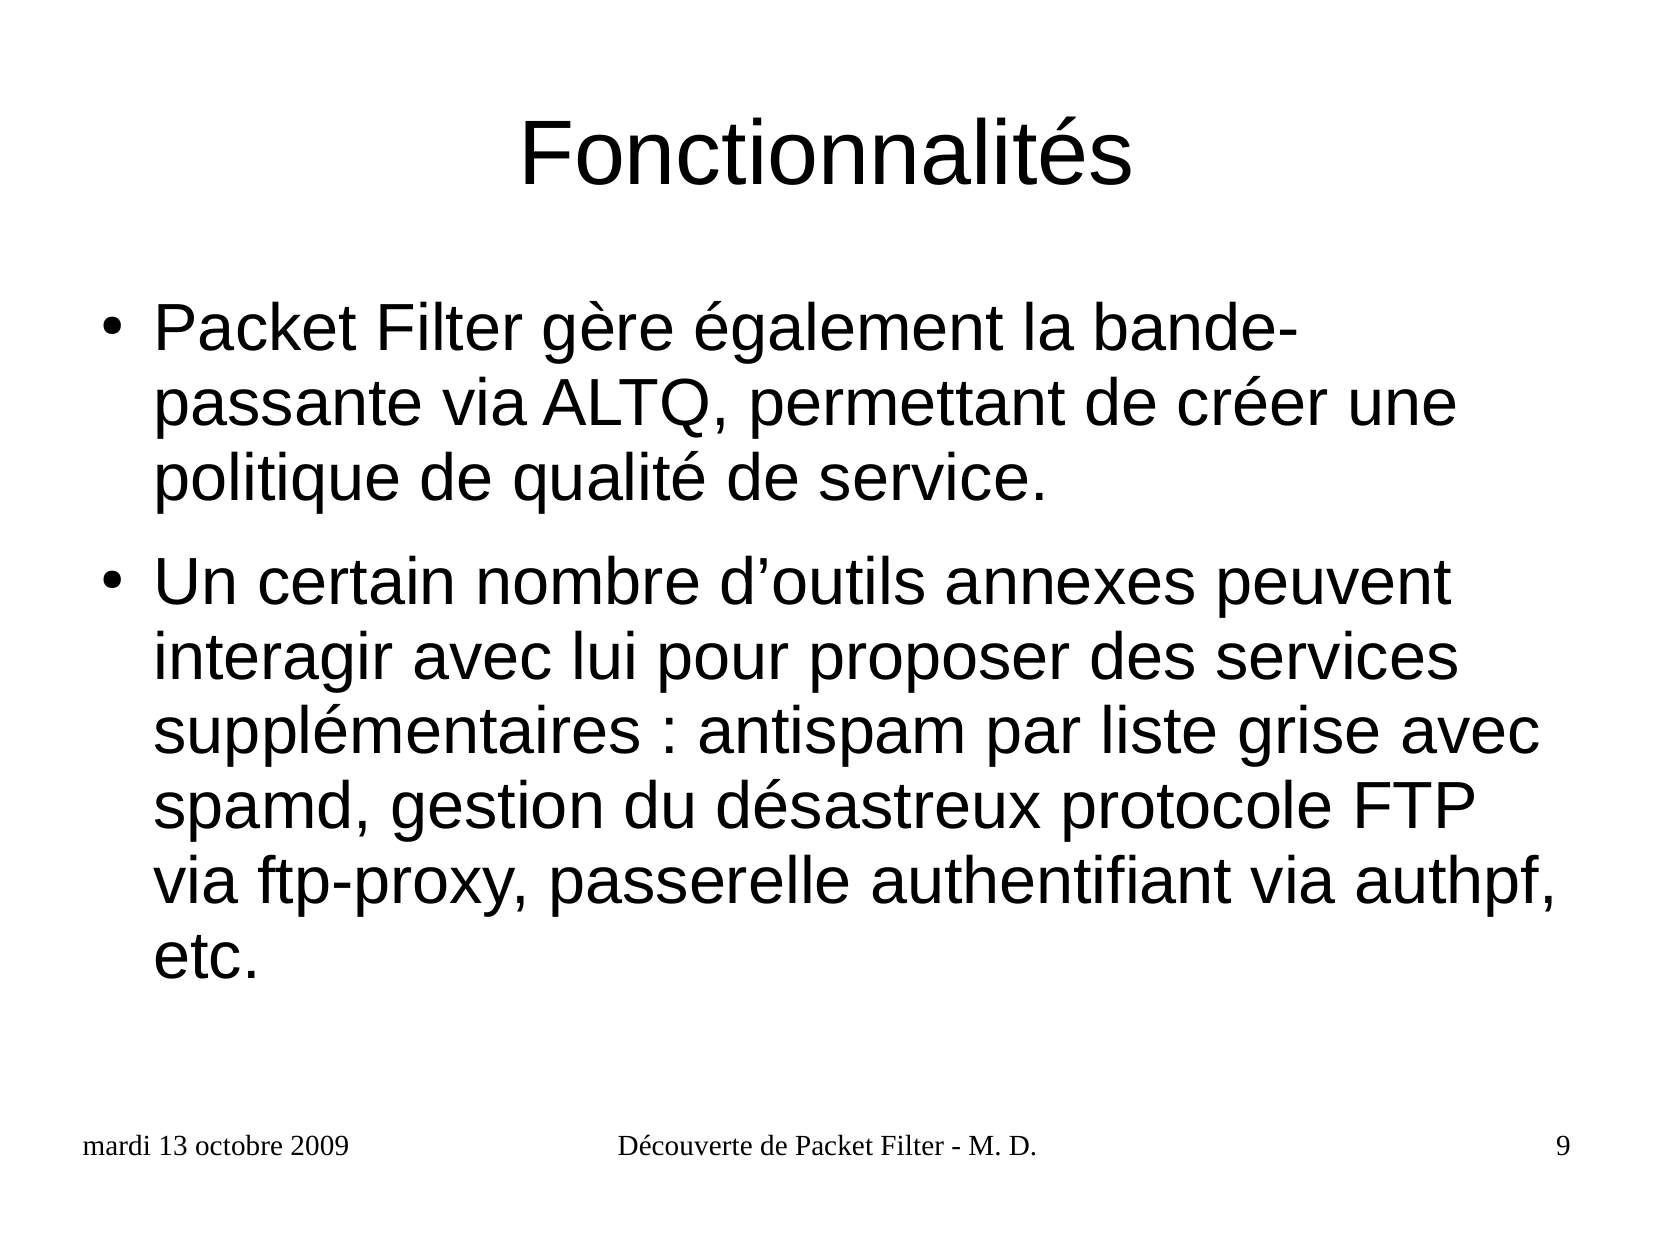

# Fonctionnalités
Packet Filter gère également la bande-passante via ALTQ, permettant de créer une politique de qualité de service.
Un certain nombre d’outils annexes peuvent interagir avec lui pour proposer des services supplémentaires : antispam par liste grise avec spamd, gestion du désastreux protocole FTP via ftp-proxy, passerelle authentifiant via authpf, etc.
mardi 13 octobre 2009
Découverte de Packet Filter - M. D.
9